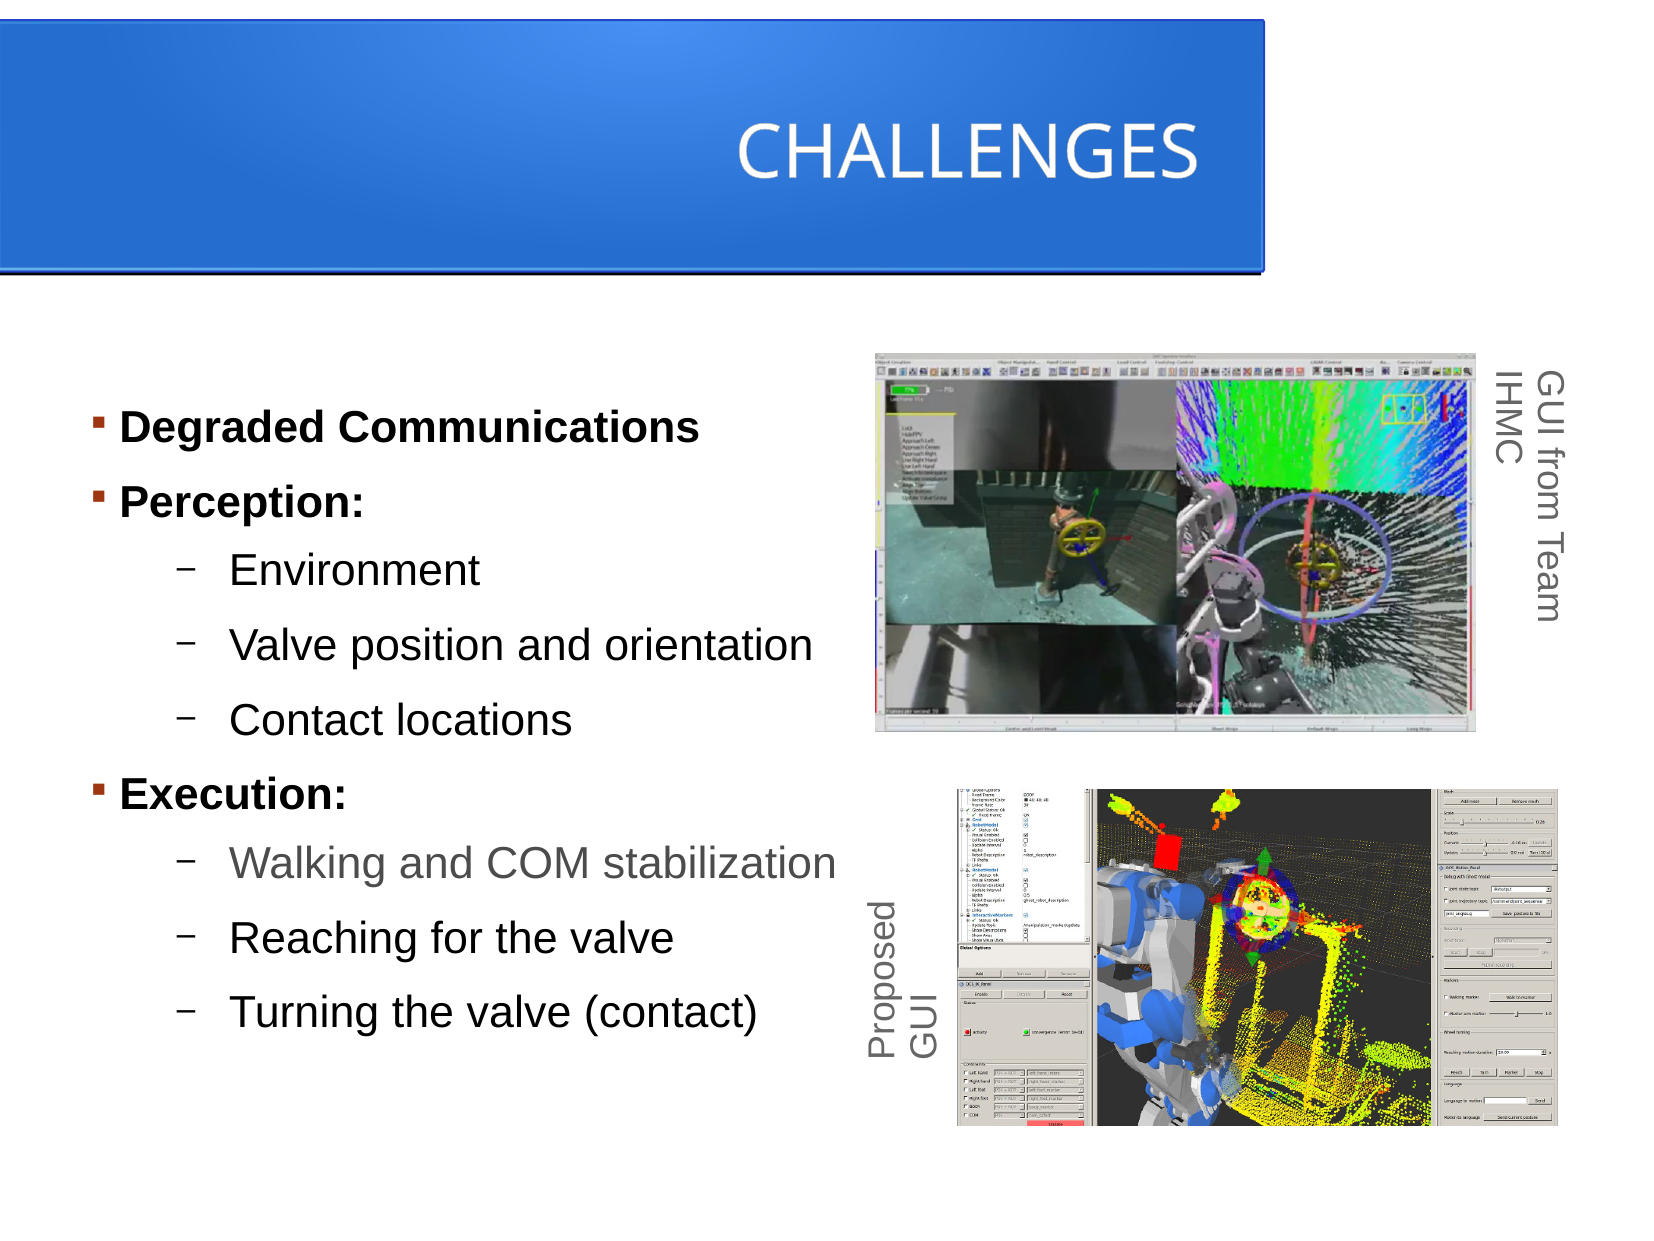

Challenges
GUI from Team IHMC
# Degraded Communications
Perception:
Environment
Valve position and orientation
Contact locations
Execution:
Walking and COM stabilization
Reaching for the valve
Turning the valve (contact)
Proposed GUI